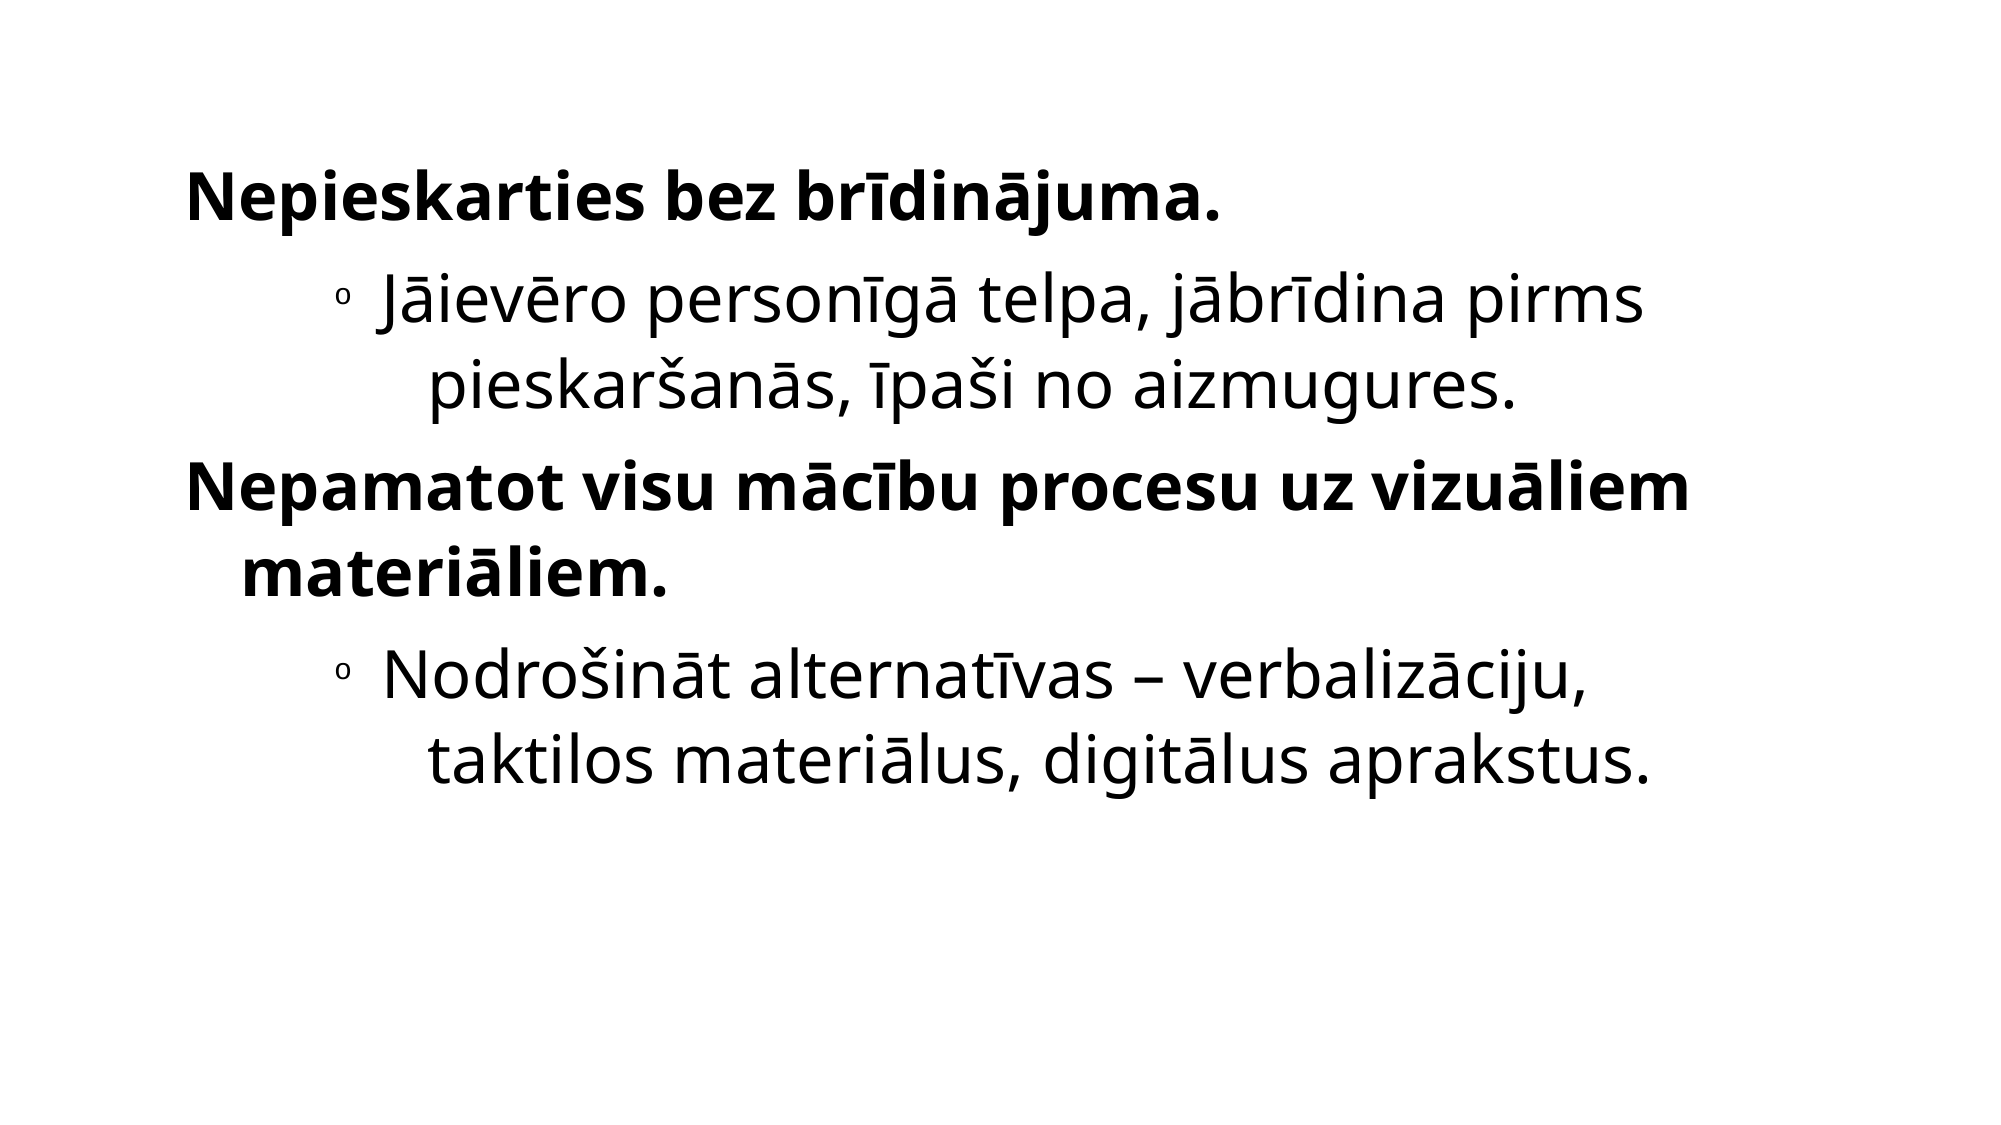

Nepieskarties bez brīdinājuma.
Jāievēro personīgā telpa, jābrīdina pirms pieskaršanās, īpaši no aizmugures.
Nepamatot visu mācību procesu uz vizuāliem materiāliem.
Nodrošināt alternatīvas – verbalizāciju, taktilos materiālus, digitālus aprakstus.